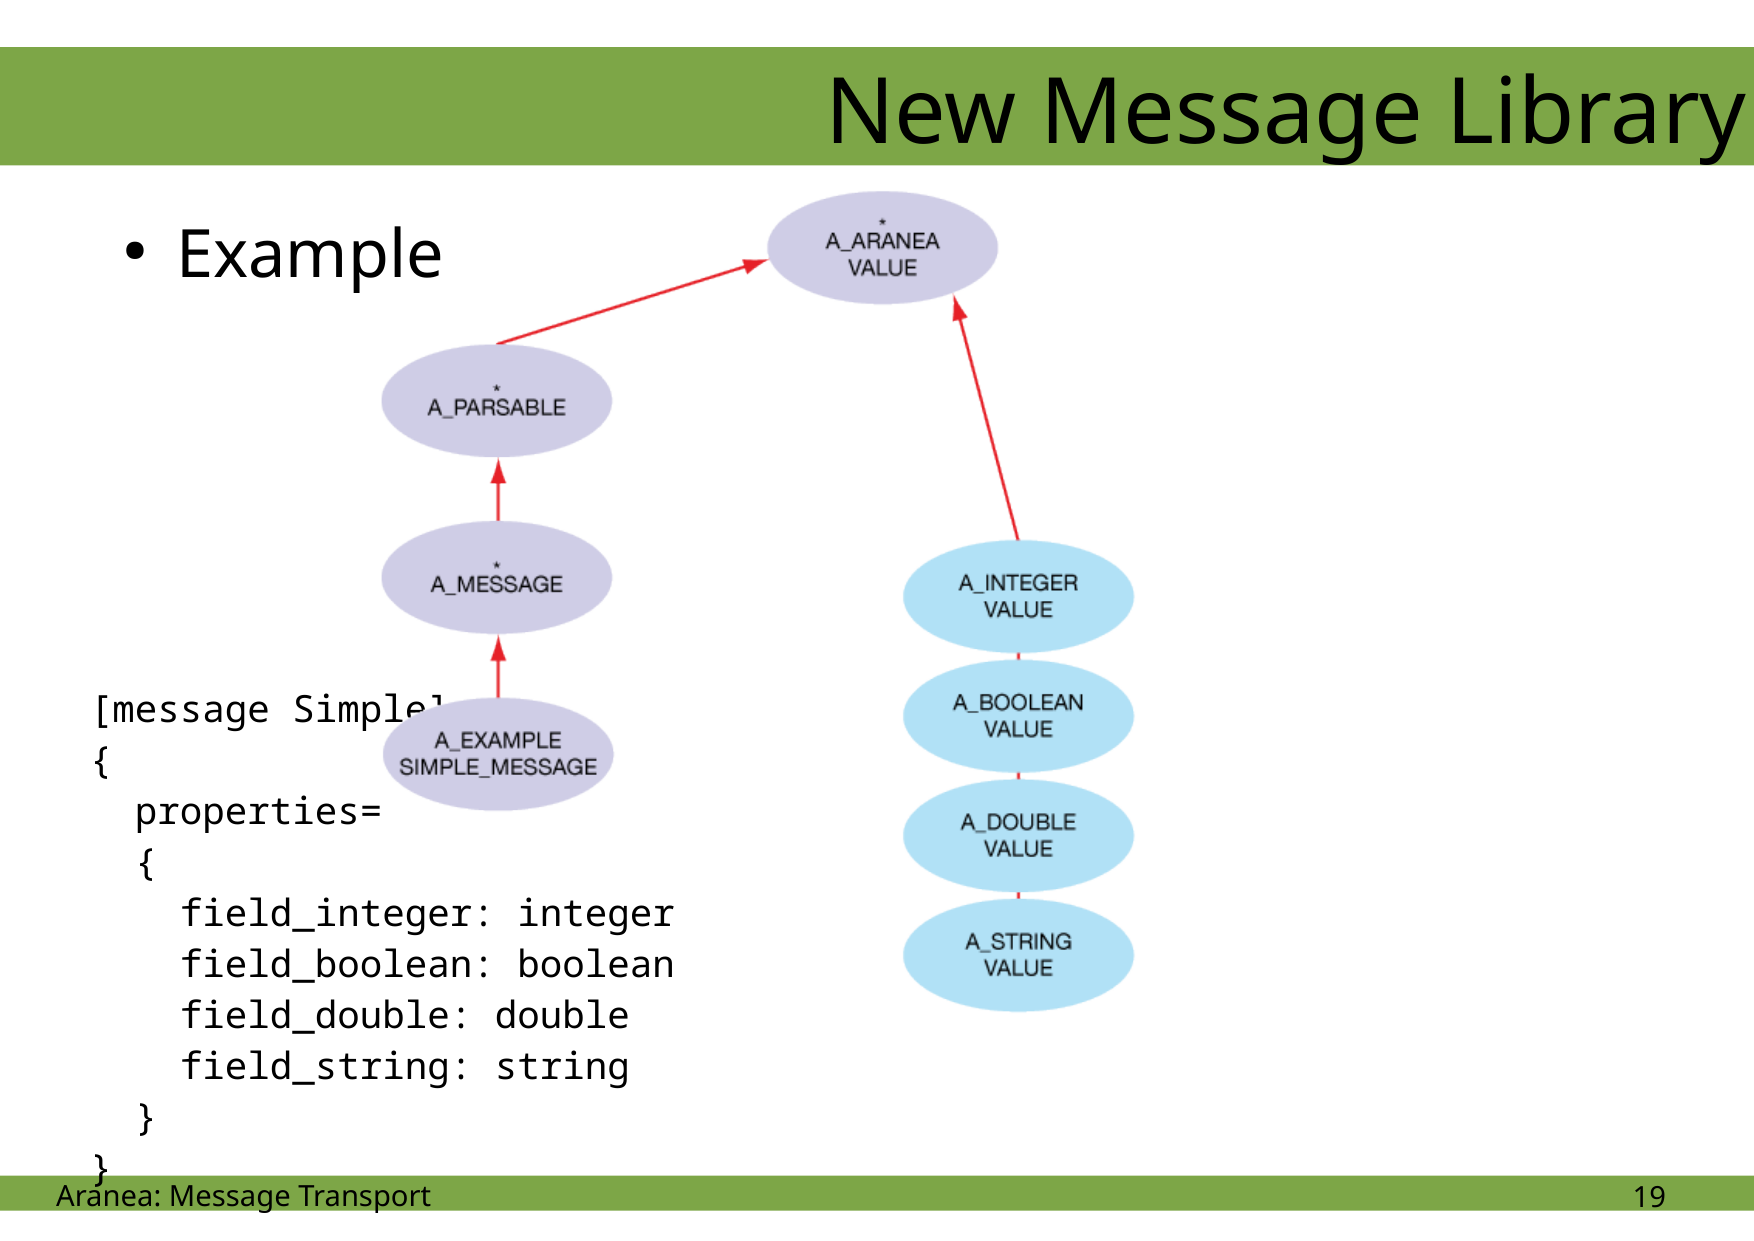

# New Message Library
Example
[message Simple]
{
 properties=
 {
 field_integer: integer
 field_boolean: boolean
 field_double: double
 field_string: string
 }
}
19